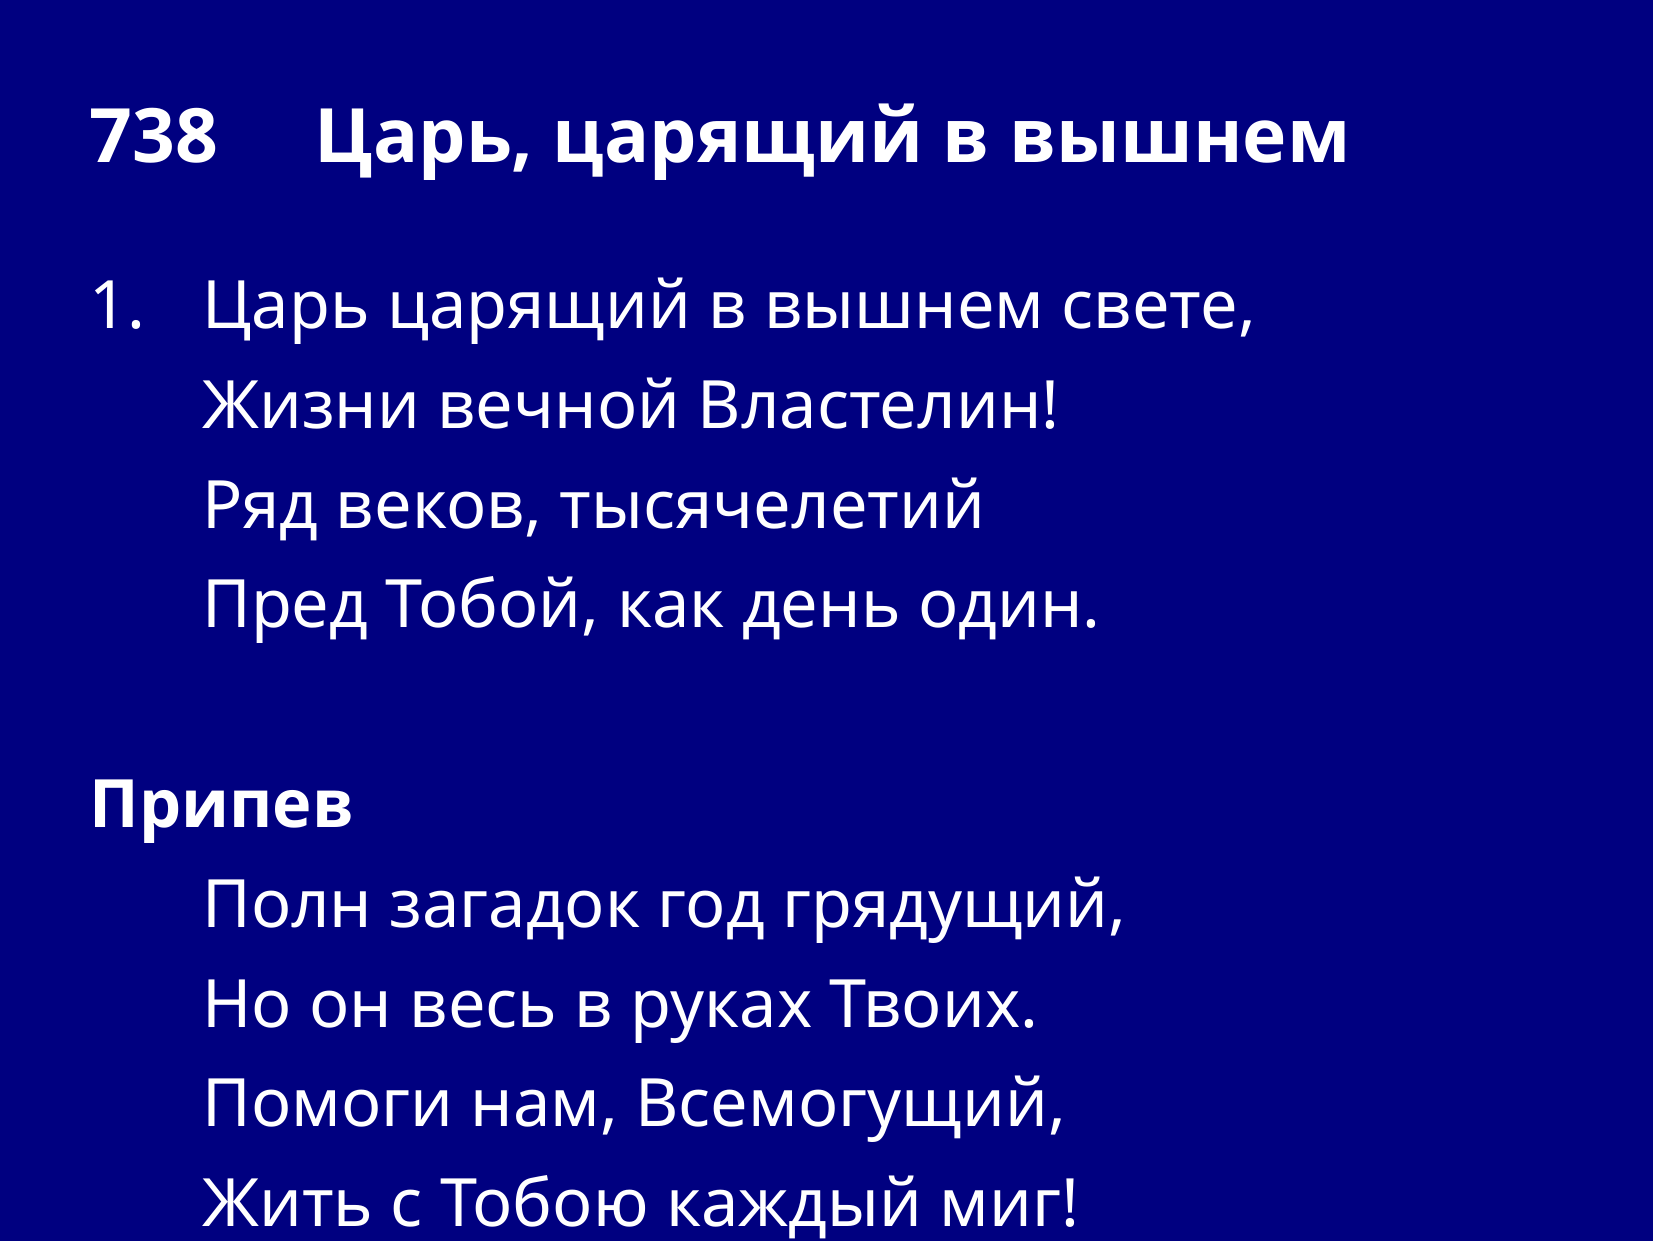

738	Царь, царящий в вышнем
1.	Царь царящий в вышнем свете,
	Жизни вечной Властелин!
	Ряд веков, тысячелетий
	Пред Тобой, как день один.
Припев
	Полн загадок год грядущий,
	Но он весь в руках Твоих.
	Помоги нам, Всемогущий,
	Жить с Тобою каждый миг!